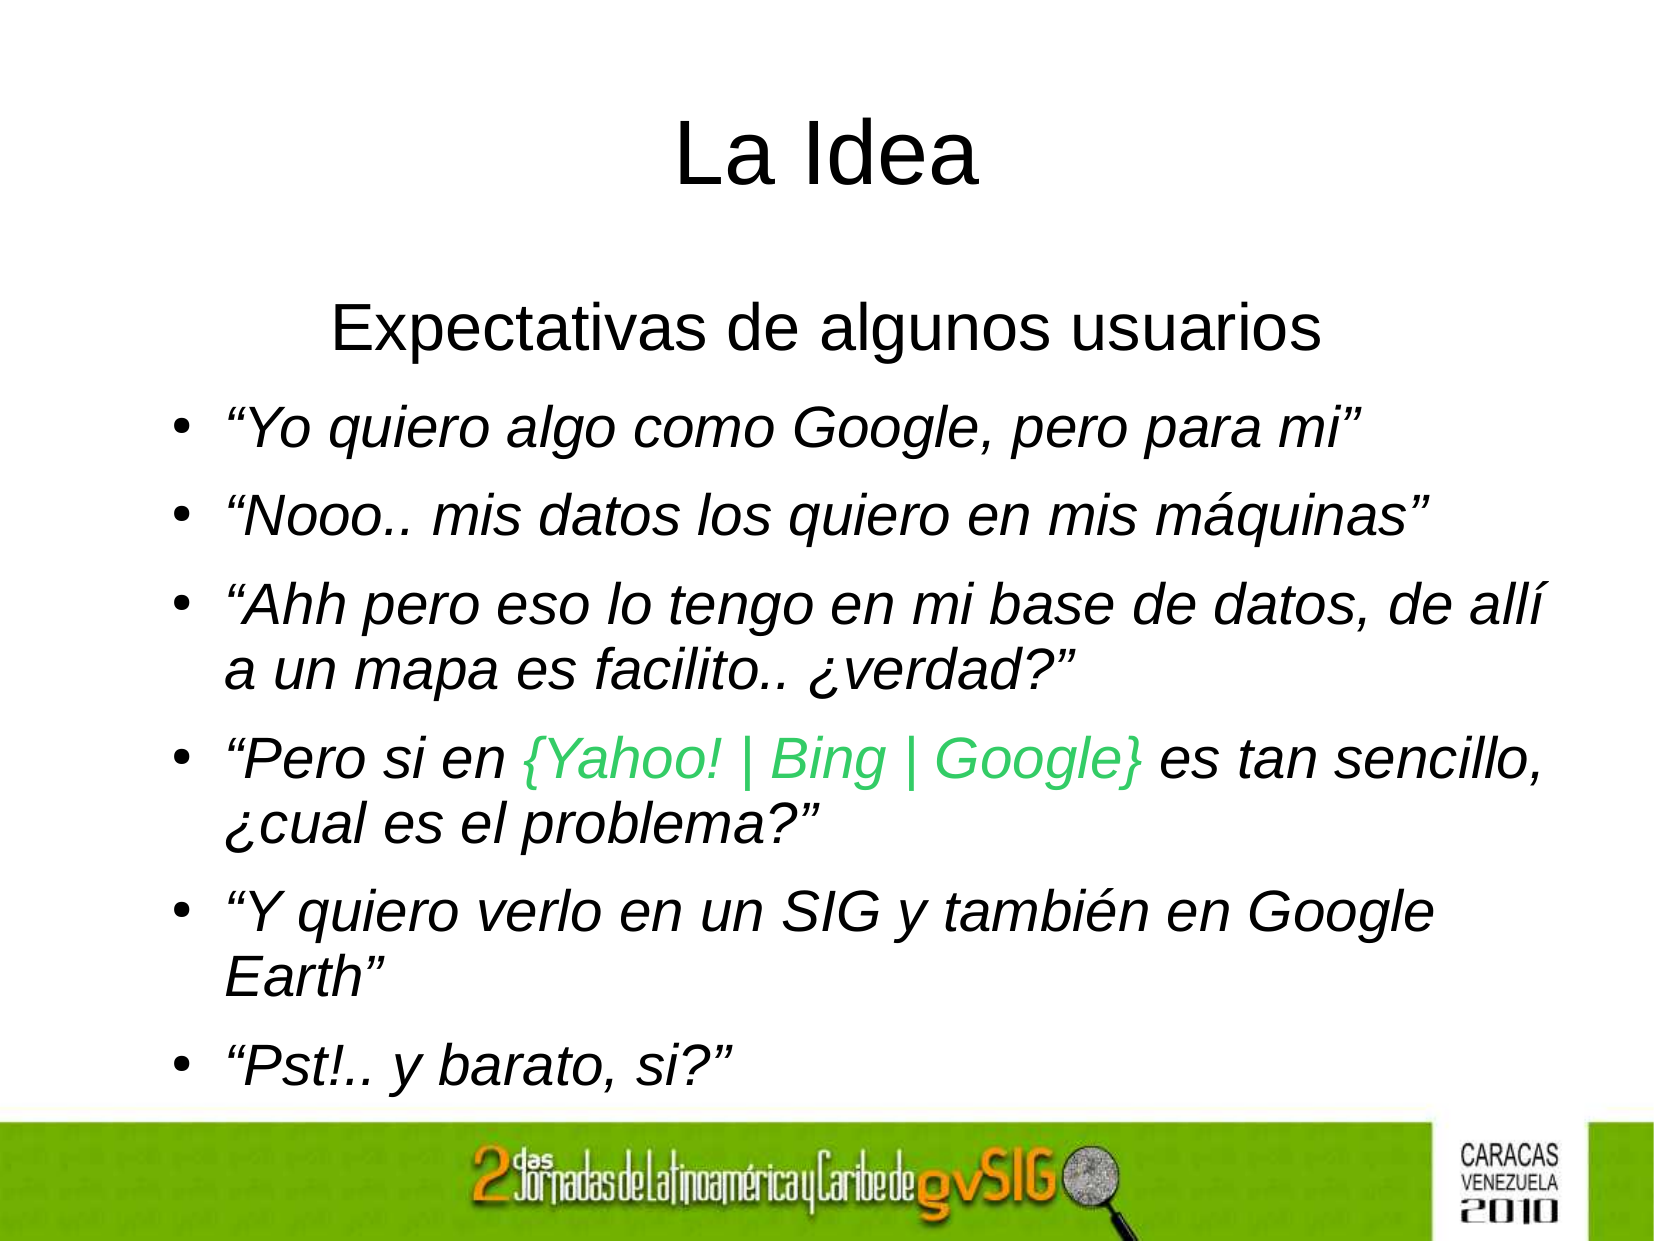

# La Idea
Expectativas de algunos usuarios
“Yo quiero algo como Google, pero para mi”
“Nooo.. mis datos los quiero en mis máquinas”
“Ahh pero eso lo tengo en mi base de datos, de allí a un mapa es facilito.. ¿verdad?”
“Pero si en {Yahoo! | Bing | Google} es tan sencillo, ¿cual es el problema?”
“Y quiero verlo en un SIG y también en Google Earth”
“Pst!.. y barato, si?”